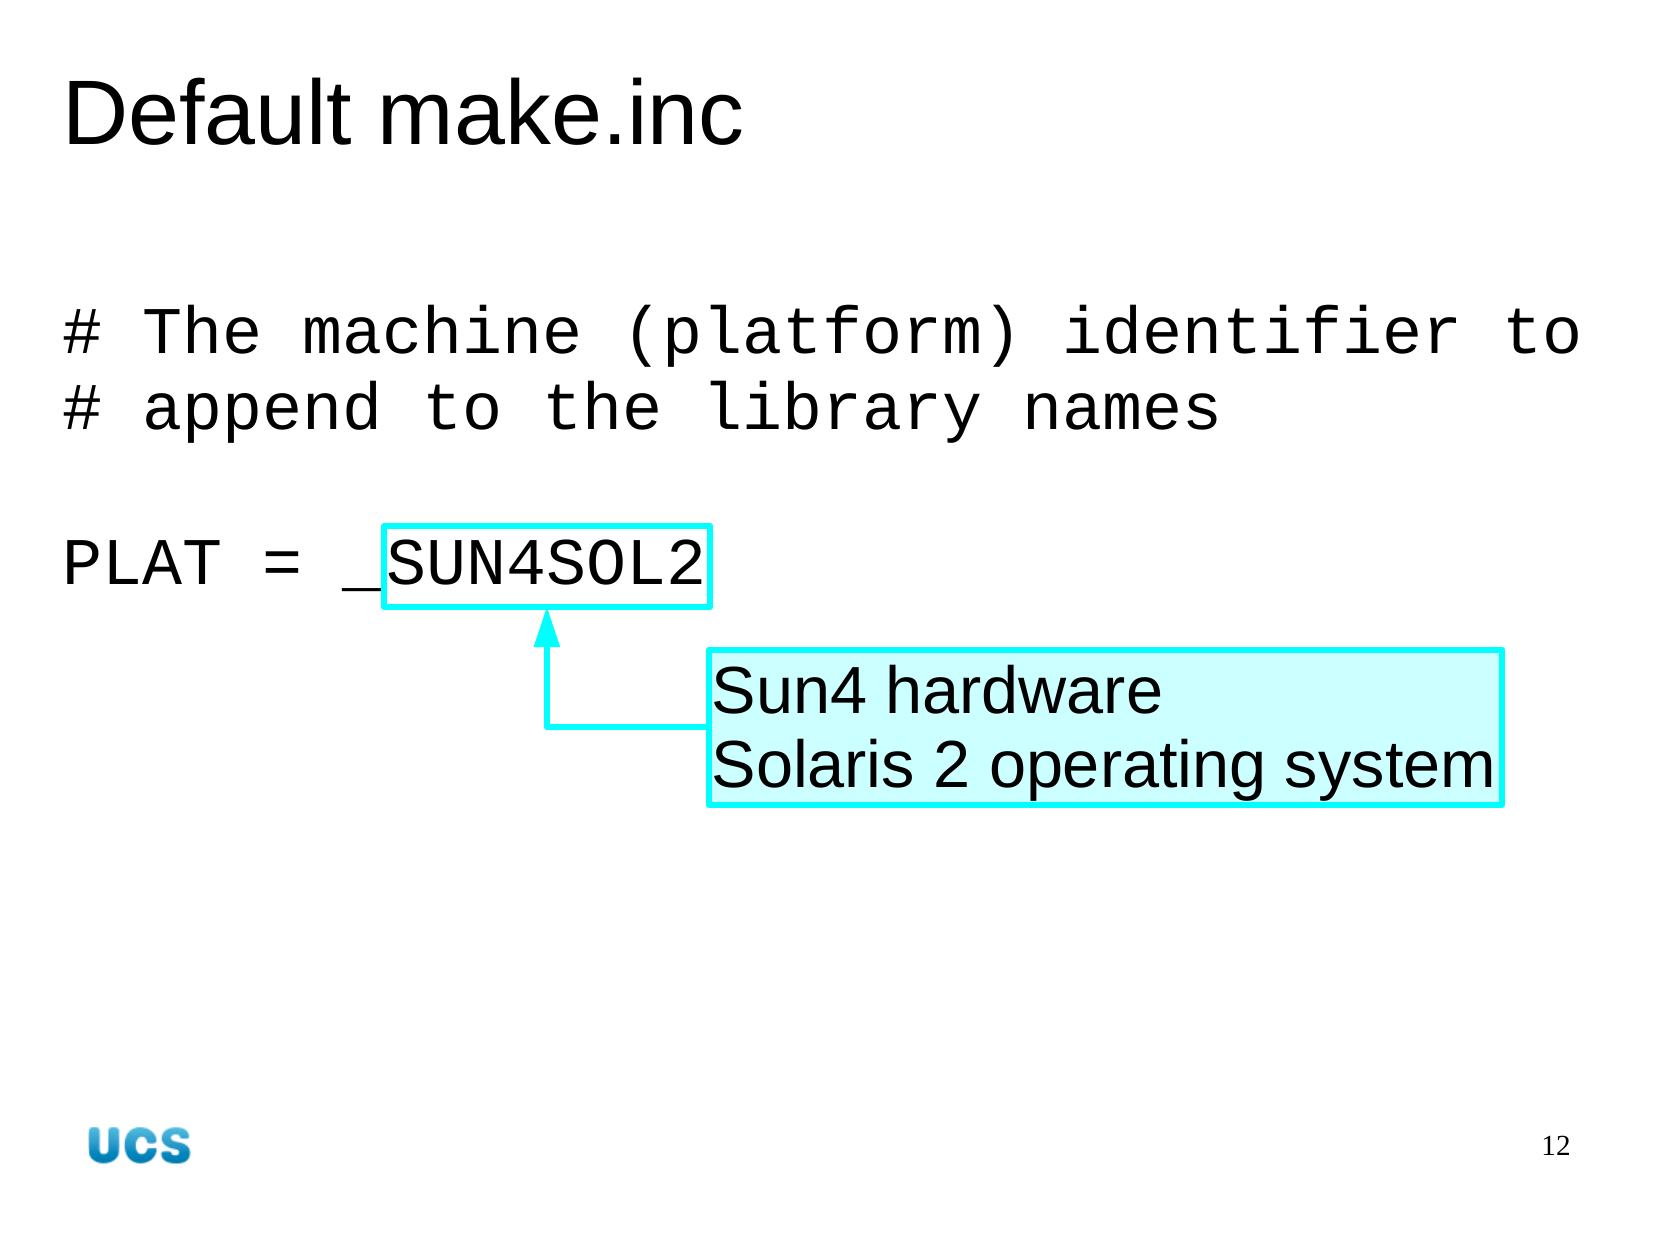

Default make.inc
# The machine (platform) identifier to
# append to the library names
PLAT = _
SUN4SOL2
Sun4 hardware
Solaris 2 operating system
12